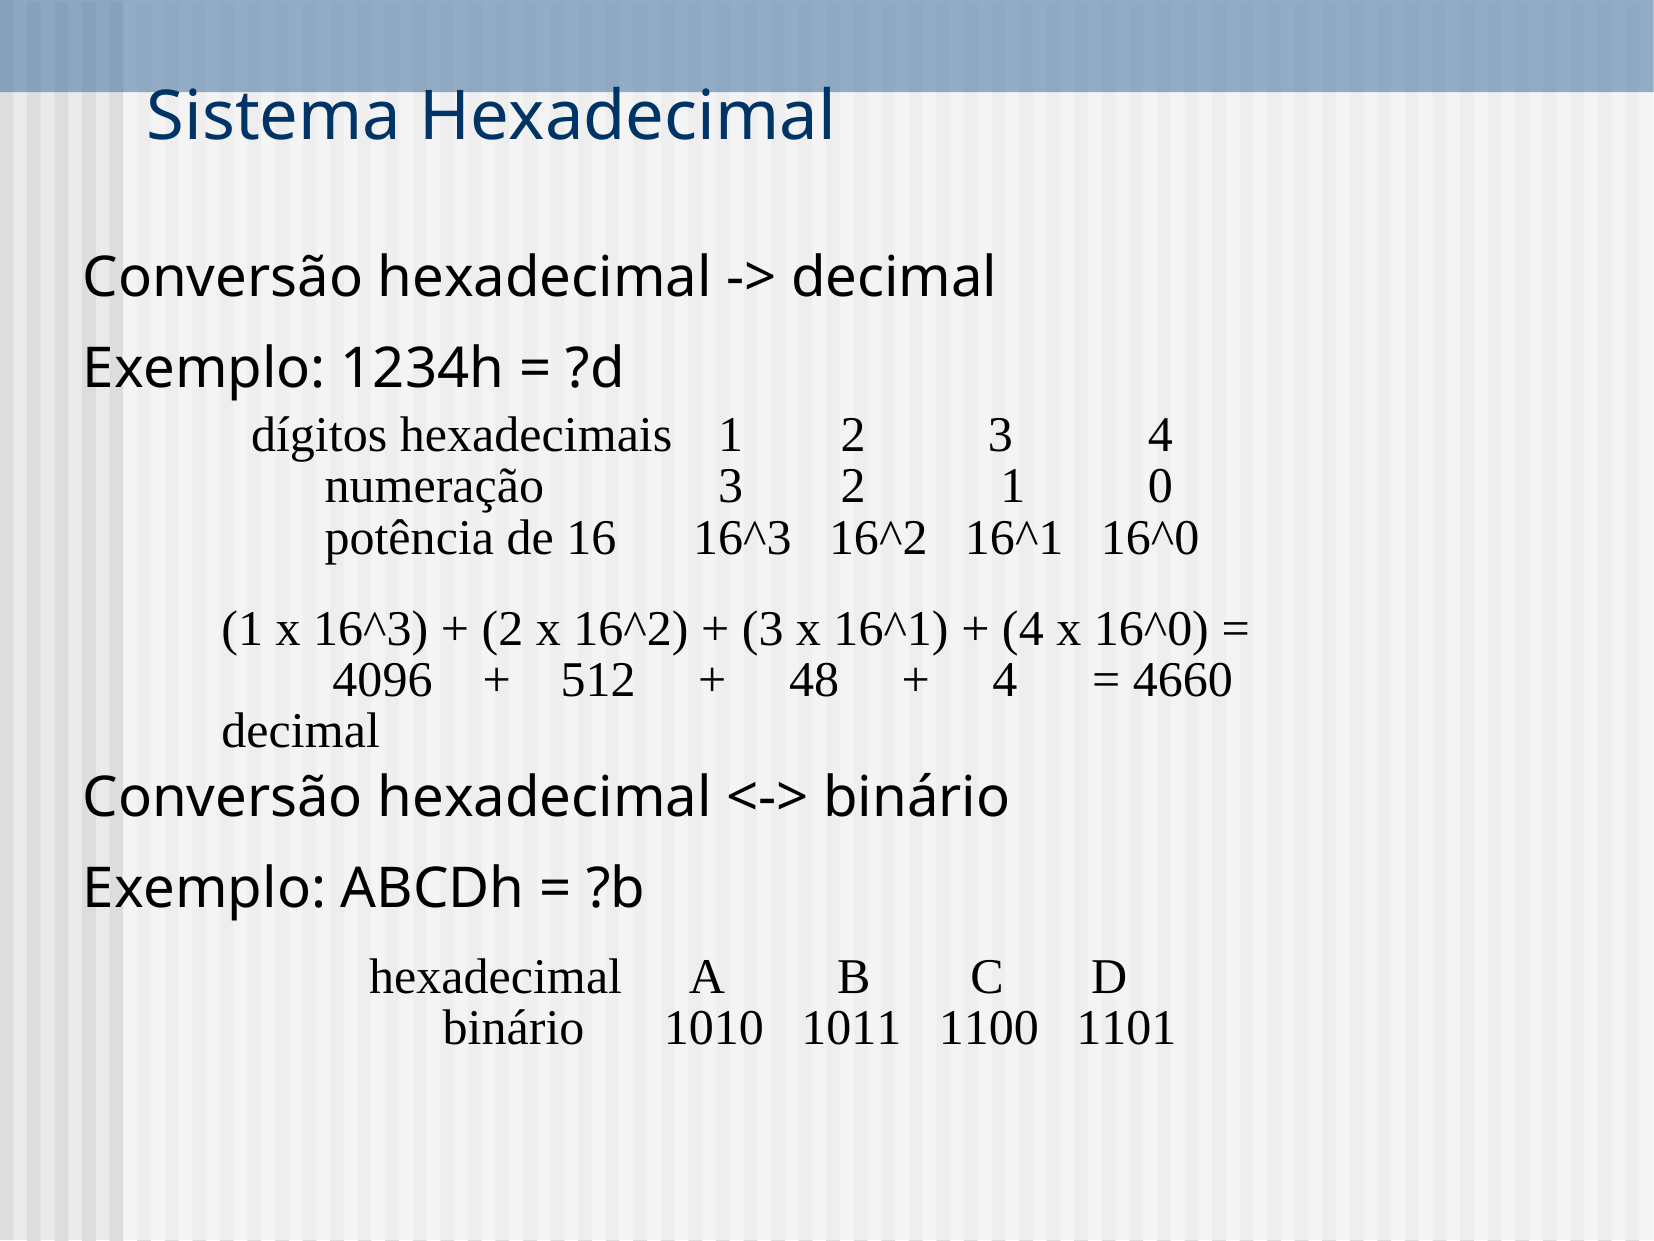

# Sistema Hexadecimal
Conversão hexadecimal -> decimal
Exemplo: 1234h = ?d
dígitos hexadecimais	 1 	2 	3 	 4
	numeração			 3 	2 	 1 	 0
	potência de 16		16^3 16^2 16^1 16^0
(1 x 16^3) + (2 x 16^2) + (3 x 16^1) + (4 x 16^0) =
	 4096 + 512 + 48 + 4 = 4660 decimal
Conversão hexadecimal <-> binário
Exemplo: ABCDh = ?b
hexadecimal	 A B C D
	binário		1010 1011 1100 1101